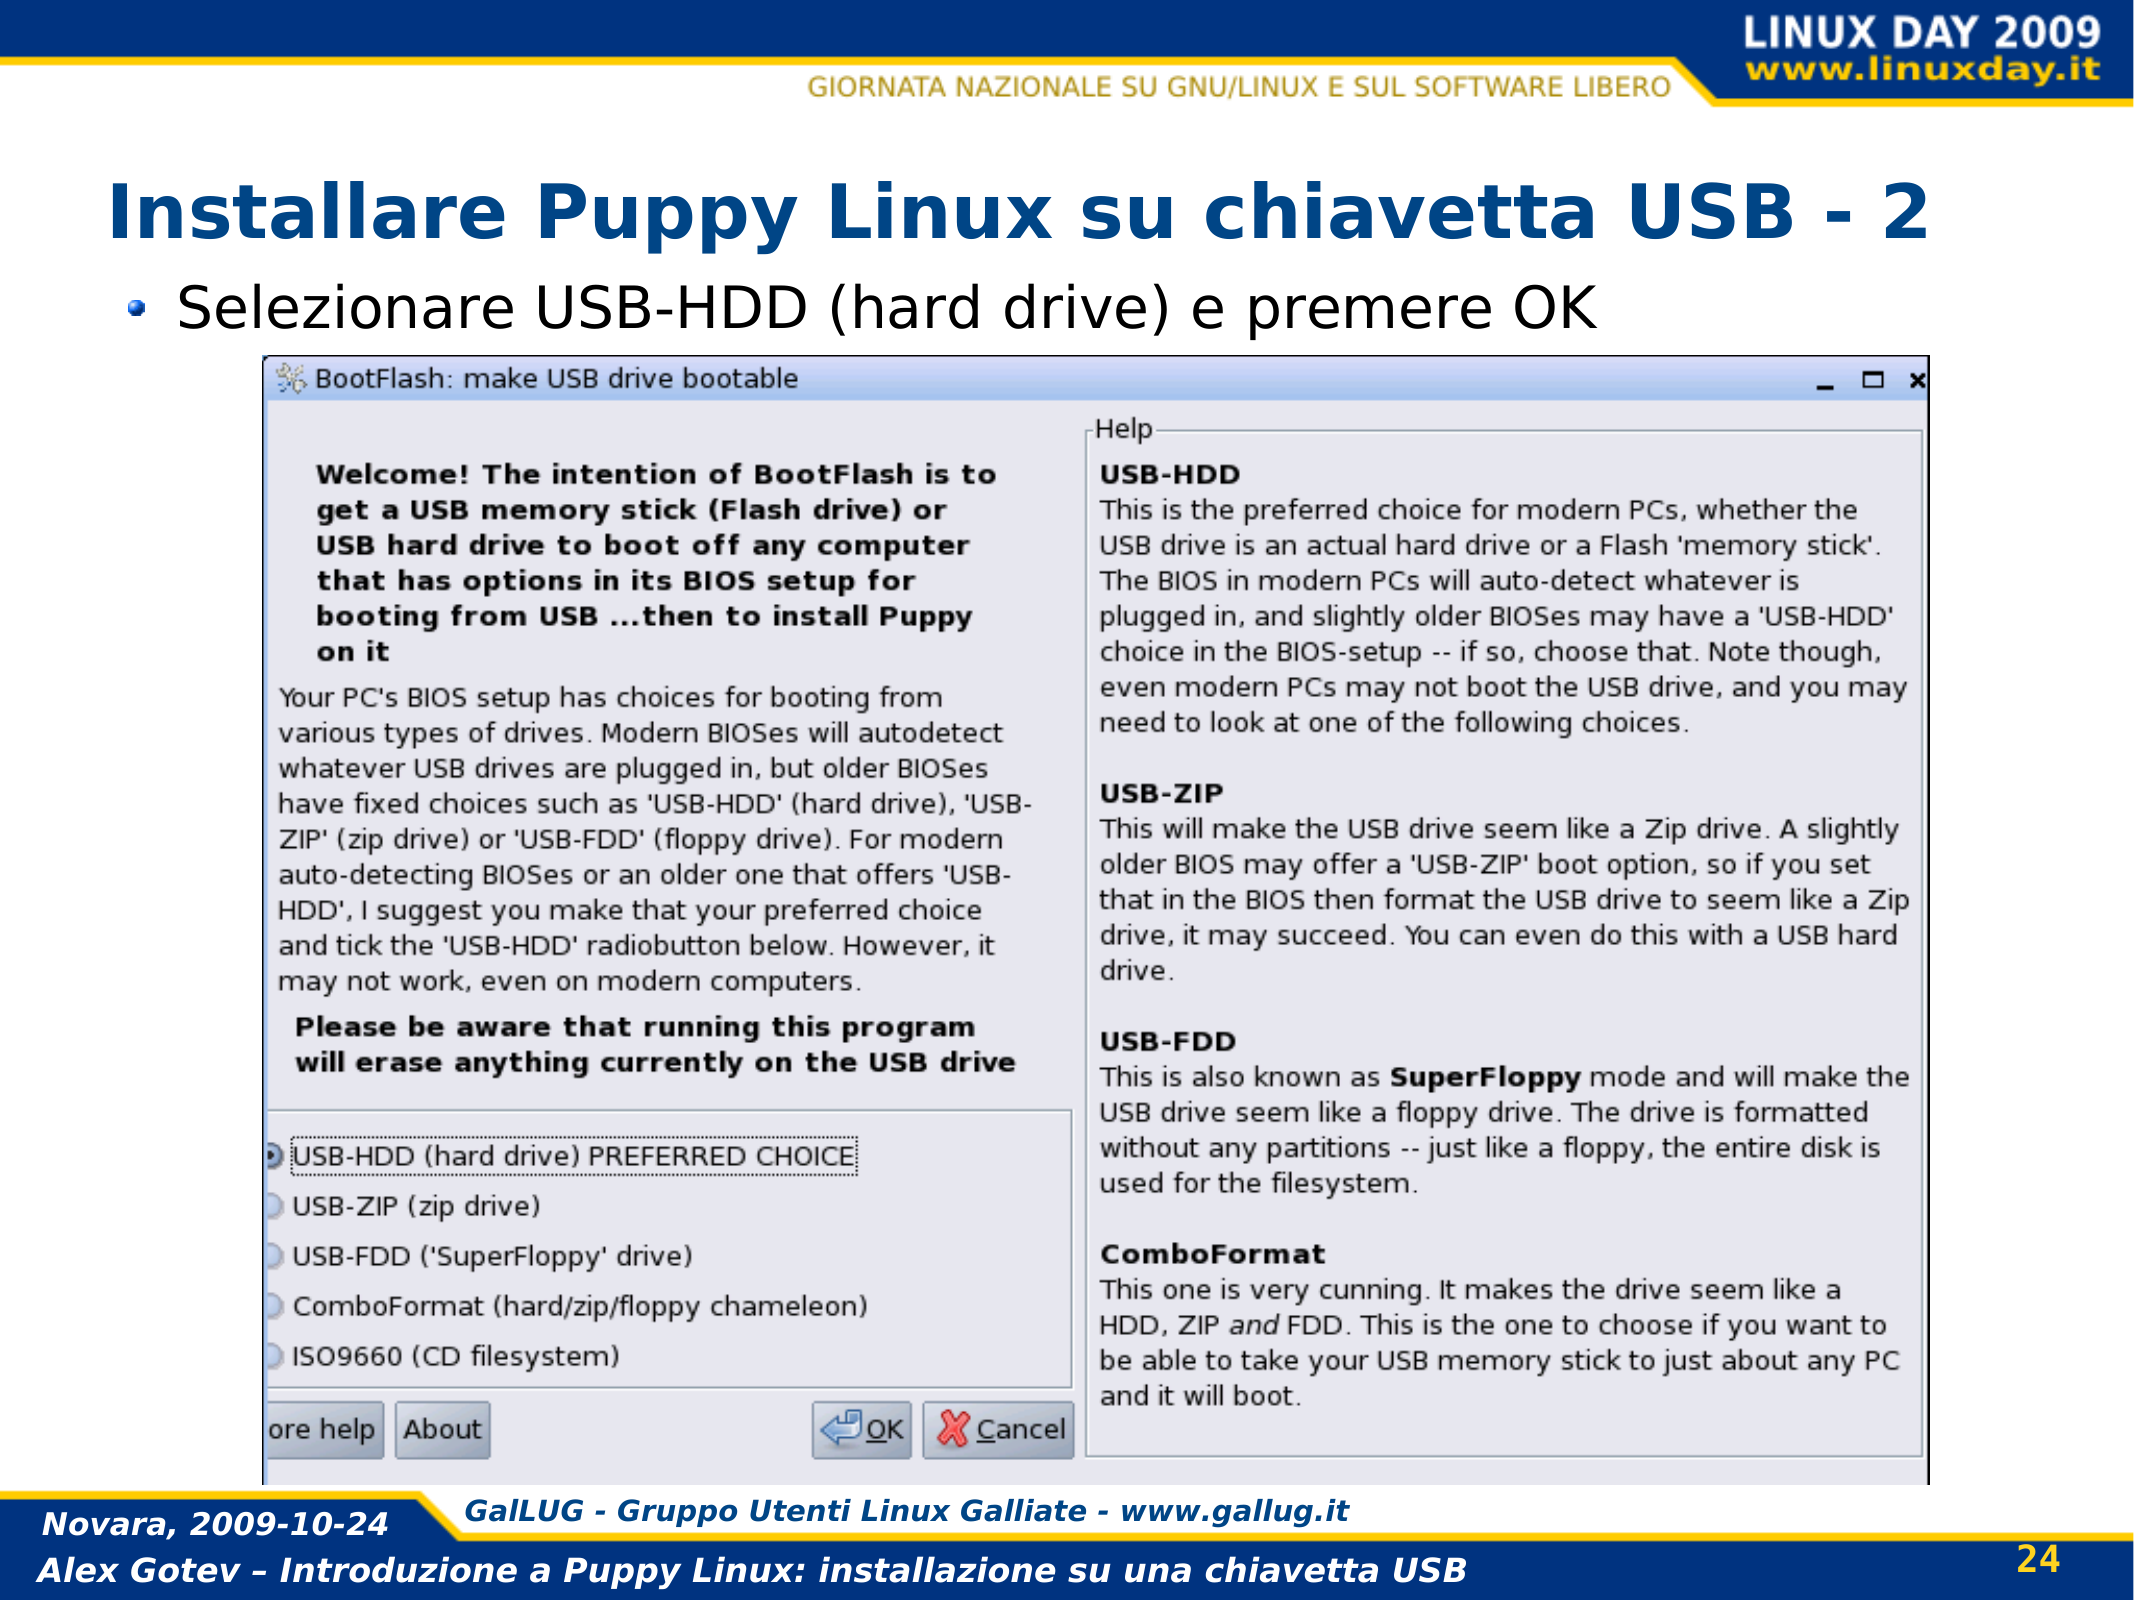

# Installare Puppy Linux su chiavetta USB - 2
Selezionare USB-HDD (hard drive) e premere OK